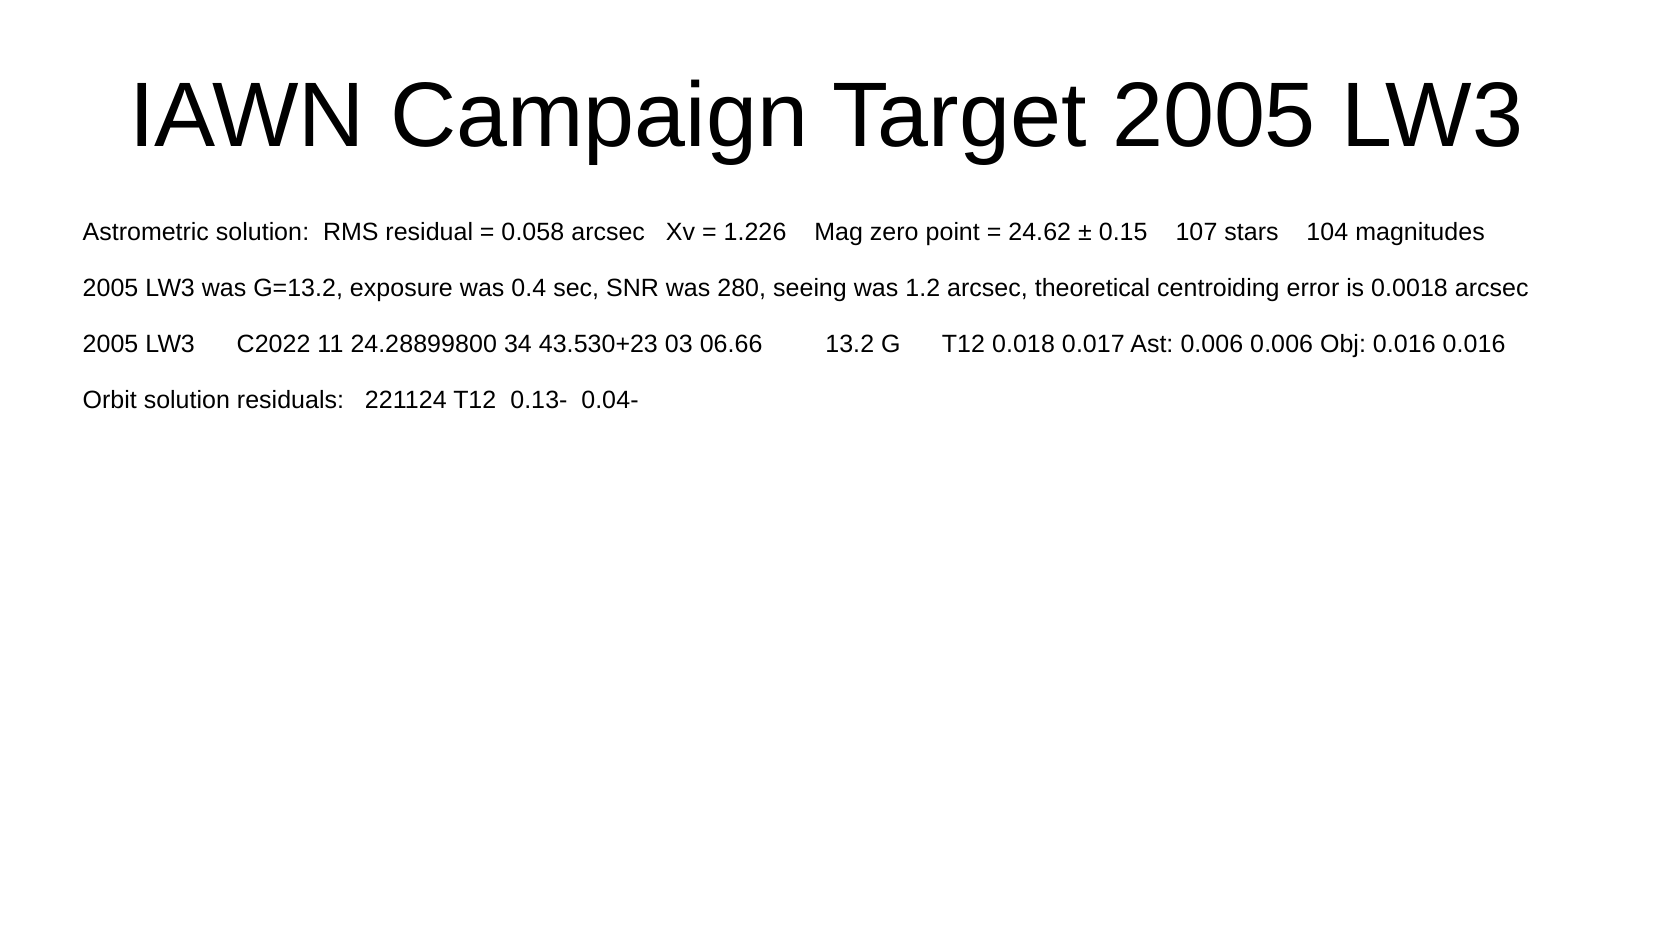

# IAWN Campaign Target 2005 LW3
Astrometric solution: RMS residual = 0.058 arcsec Xv = 1.226 Mag zero point = 24.62 ± 0.15 107 stars 104 magnitudes
2005 LW3 was G=13.2, exposure was 0.4 sec, SNR was 280, seeing was 1.2 arcsec, theoretical centroiding error is 0.0018 arcsec
2005 LW3 C2022 11 24.28899800 34 43.530+23 03 06.66 13.2 G T12 0.018 0.017 Ast: 0.006 0.006 Obj: 0.016 0.016
Orbit solution residuals: 221124 T12 0.13- 0.04-